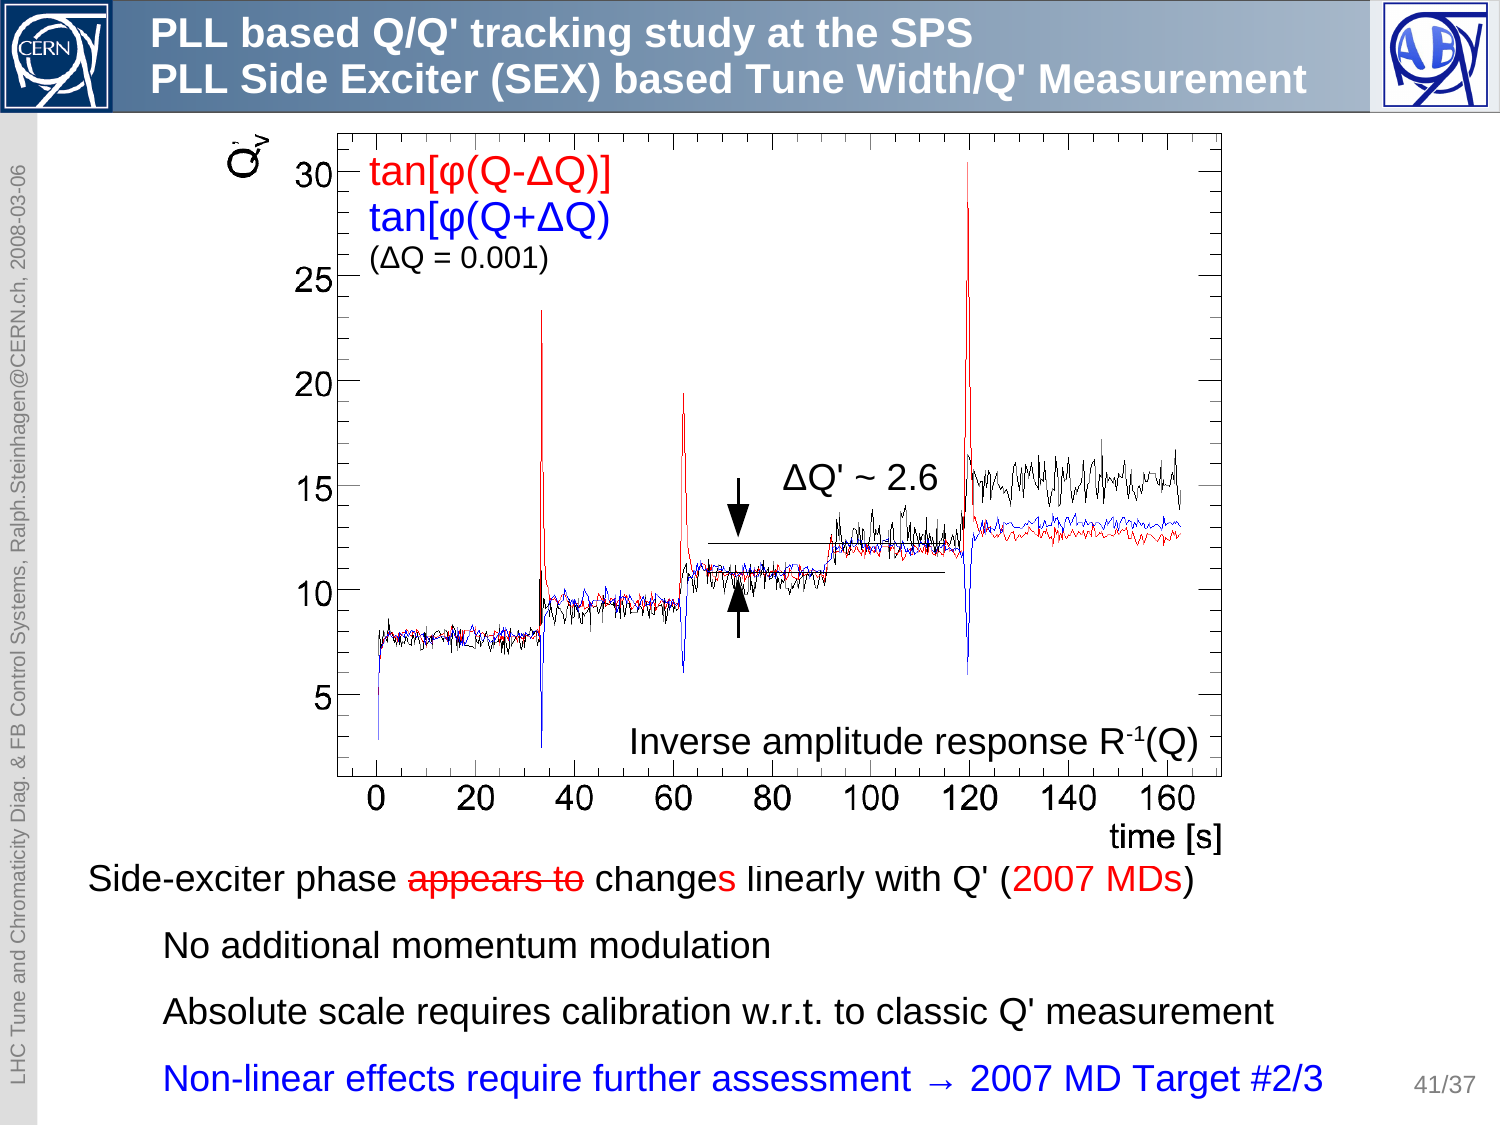

# PLL based Q/Q' tracking study at the SPS PLL Side Exciter (SEX) based Tune Width/Q' Measurement
tan[φ(Q-ΔQ)]
tan[φ(Q+ΔQ)
(ΔQ = 0.001)
ΔQ' ~ 2.6
Inverse amplitude response R-1(Q)
Side-exciter phase appears to changes linearly with Q' (2007 MDs)
No additional momentum modulation
Absolute scale requires calibration w.r.t. to classic Q' measurement
Non-linear effects require further assessment → 2007 MD Target #2/3